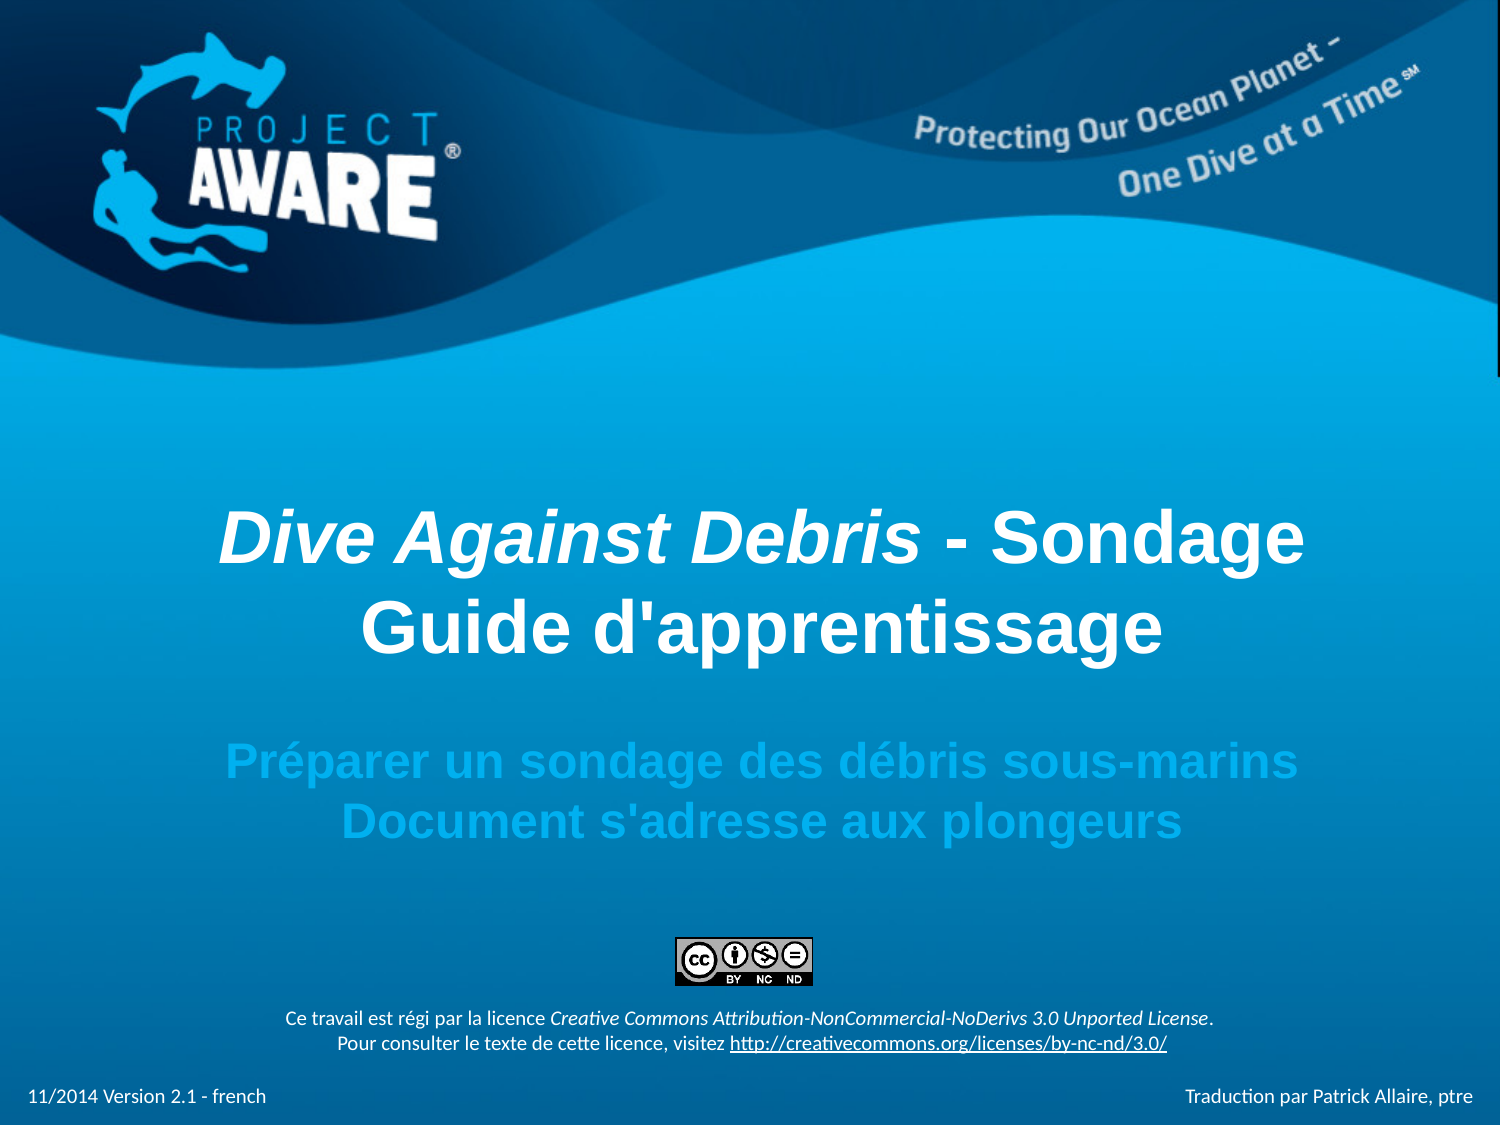

Dive Against Debris - Sondage
Guide d'apprentissage
Préparer un sondage des débris sous-marins
Document s'adresse aux plongeurs
Ce travail est régi par la licence Creative Commons Attribution-NonCommercial-NoDerivs 3.0 Unported License.
Pour consulter le texte de cette licence, visitez http://creativecommons.org/licenses/by-nc-nd/3.0/
11/2014 Version 2.1 - french
Traduction par Patrick Allaire, ptre